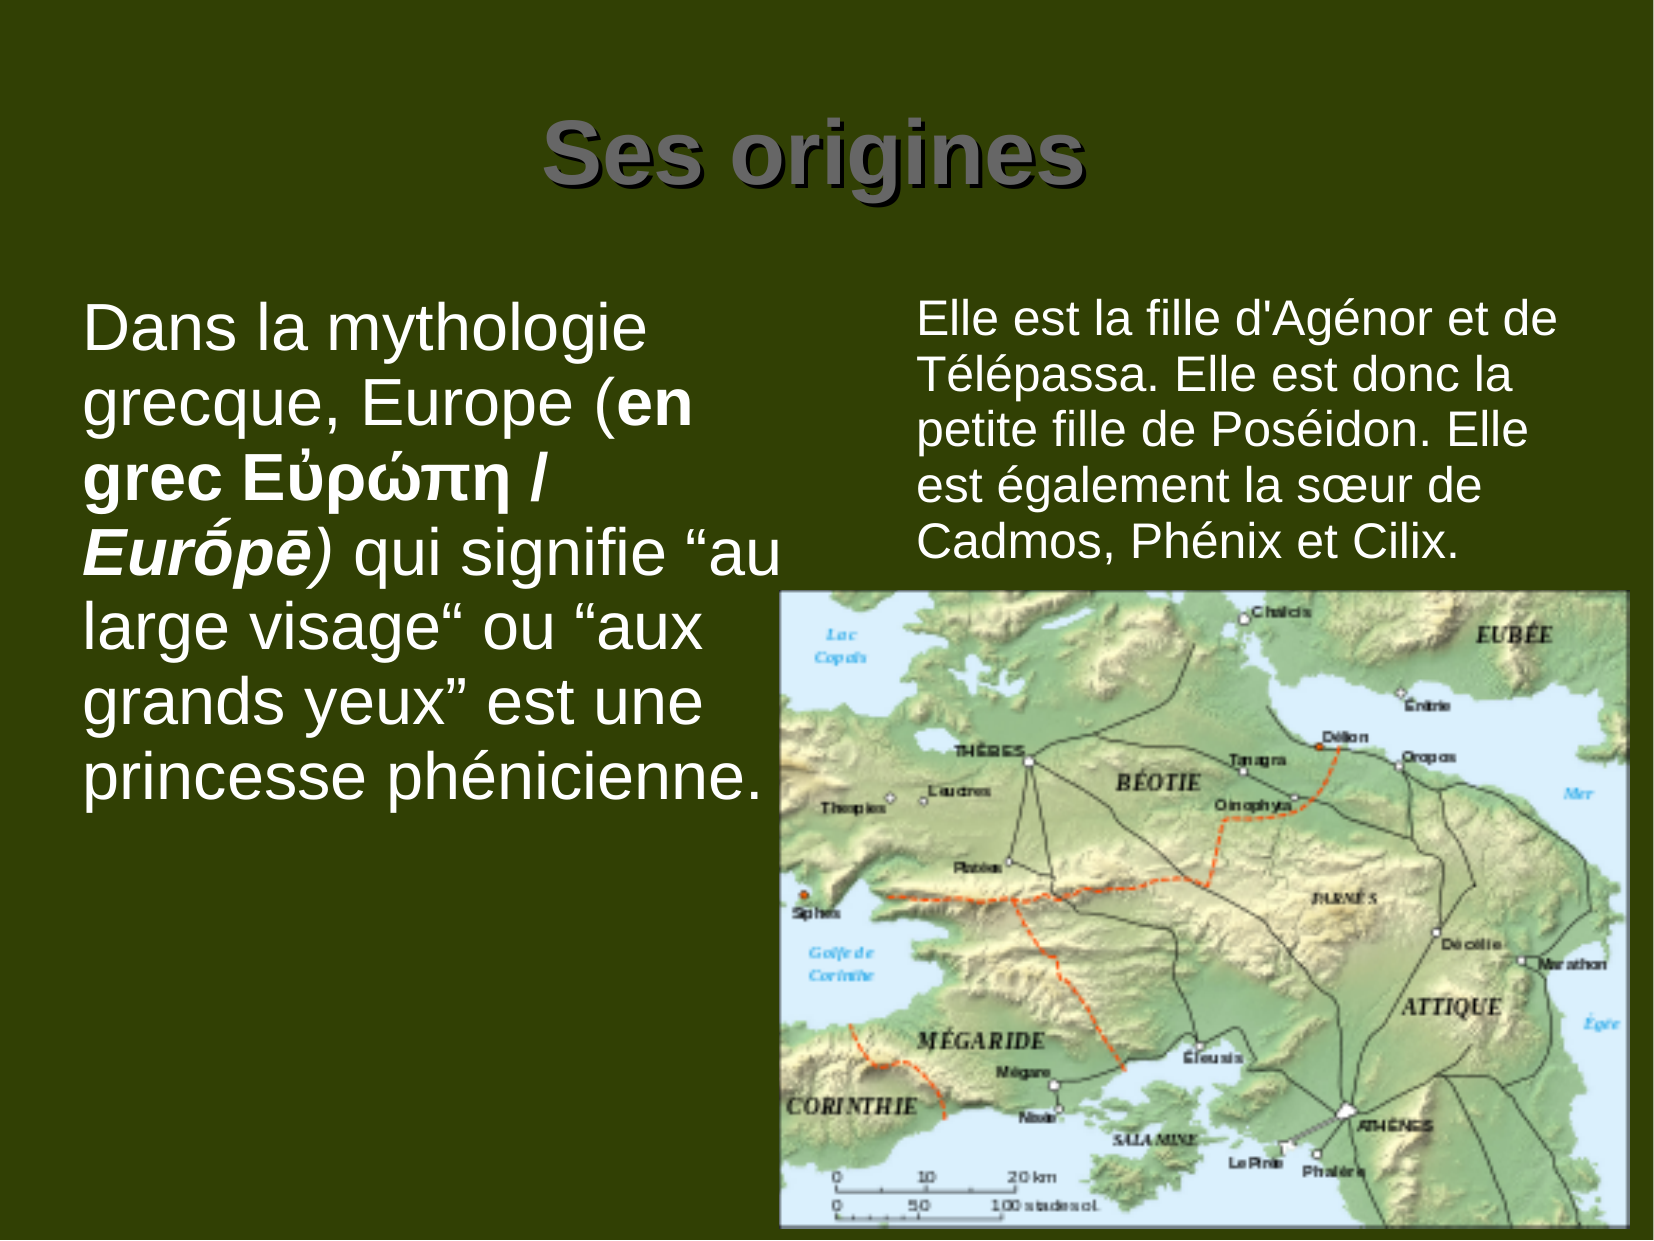

# Ses origines
Dans la mythologie grecque, Europe (en grec Eὐρώπη / Eurṓpē) qui signifie “au large visage“ ou “aux grands yeux” est une princesse phénicienne.
Elle est la fille d'Agénor et de Télépassa. Elle est donc la petite fille de Poséidon. Elle est également la sœur de Cadmos, Phénix et Cilix.